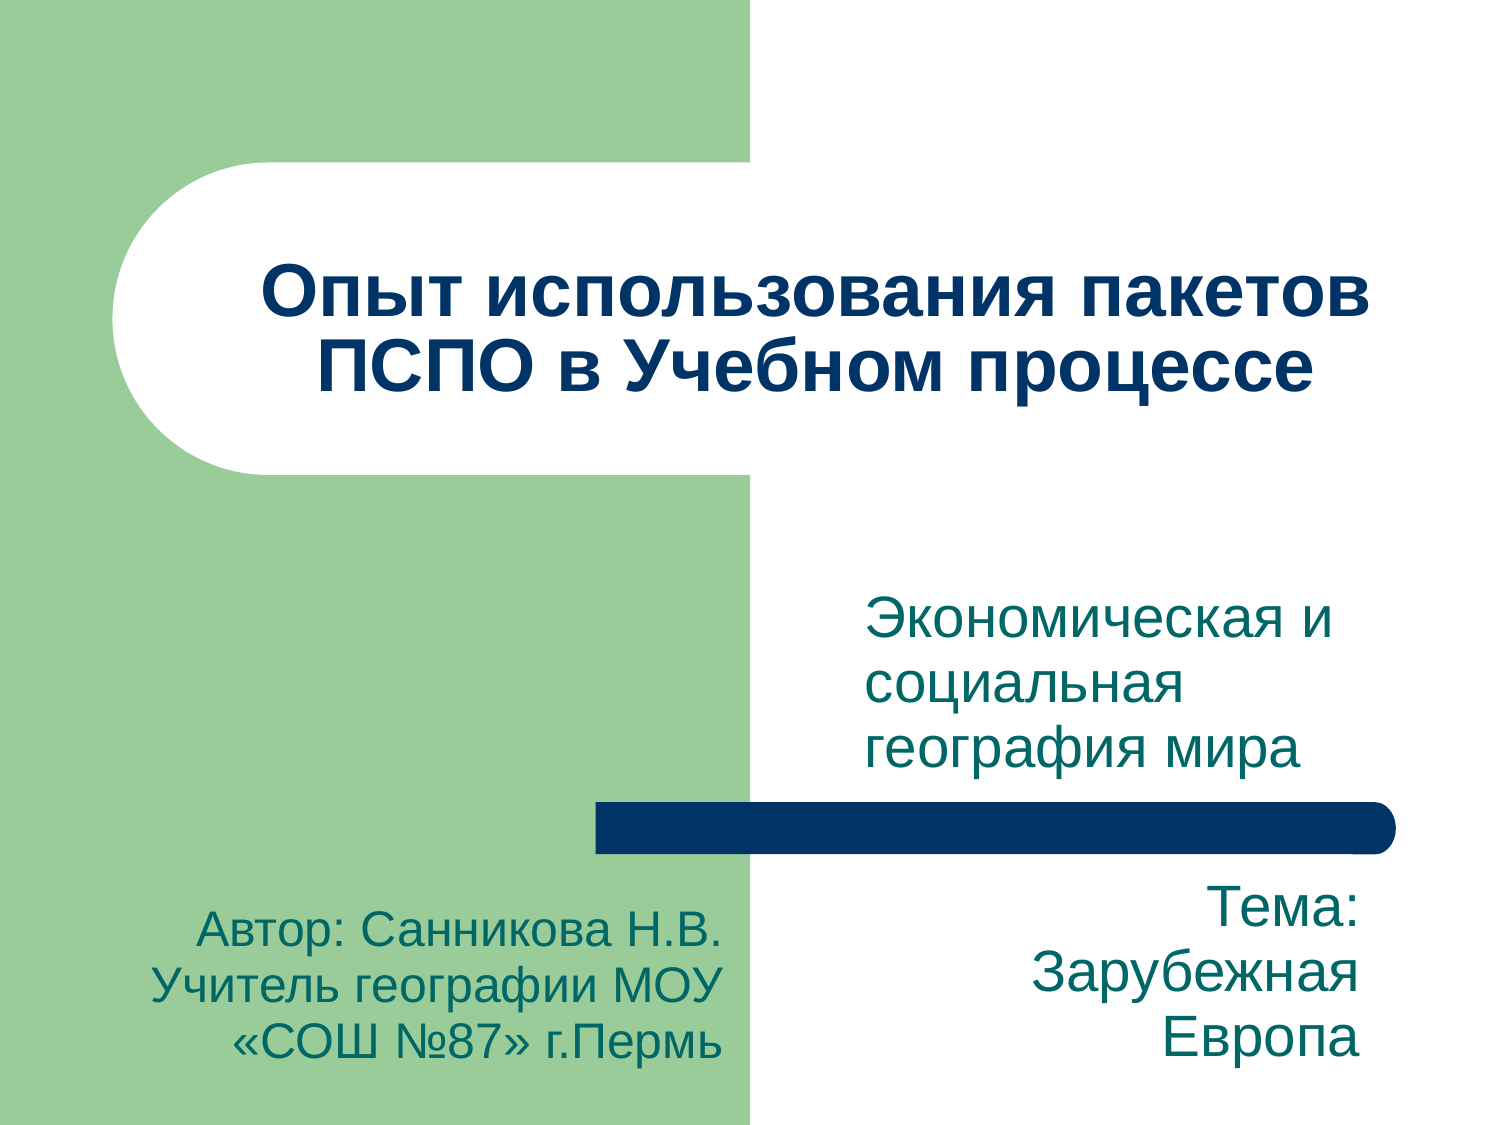

# Опыт использования пакетов ПСПО в Учебном процессе
Экономическая и социальная география мира
Тема: Зарубежная Европа
Автор: Санникова Н.В.
 Учитель географии МОУ «СОШ №87» г.Пермь